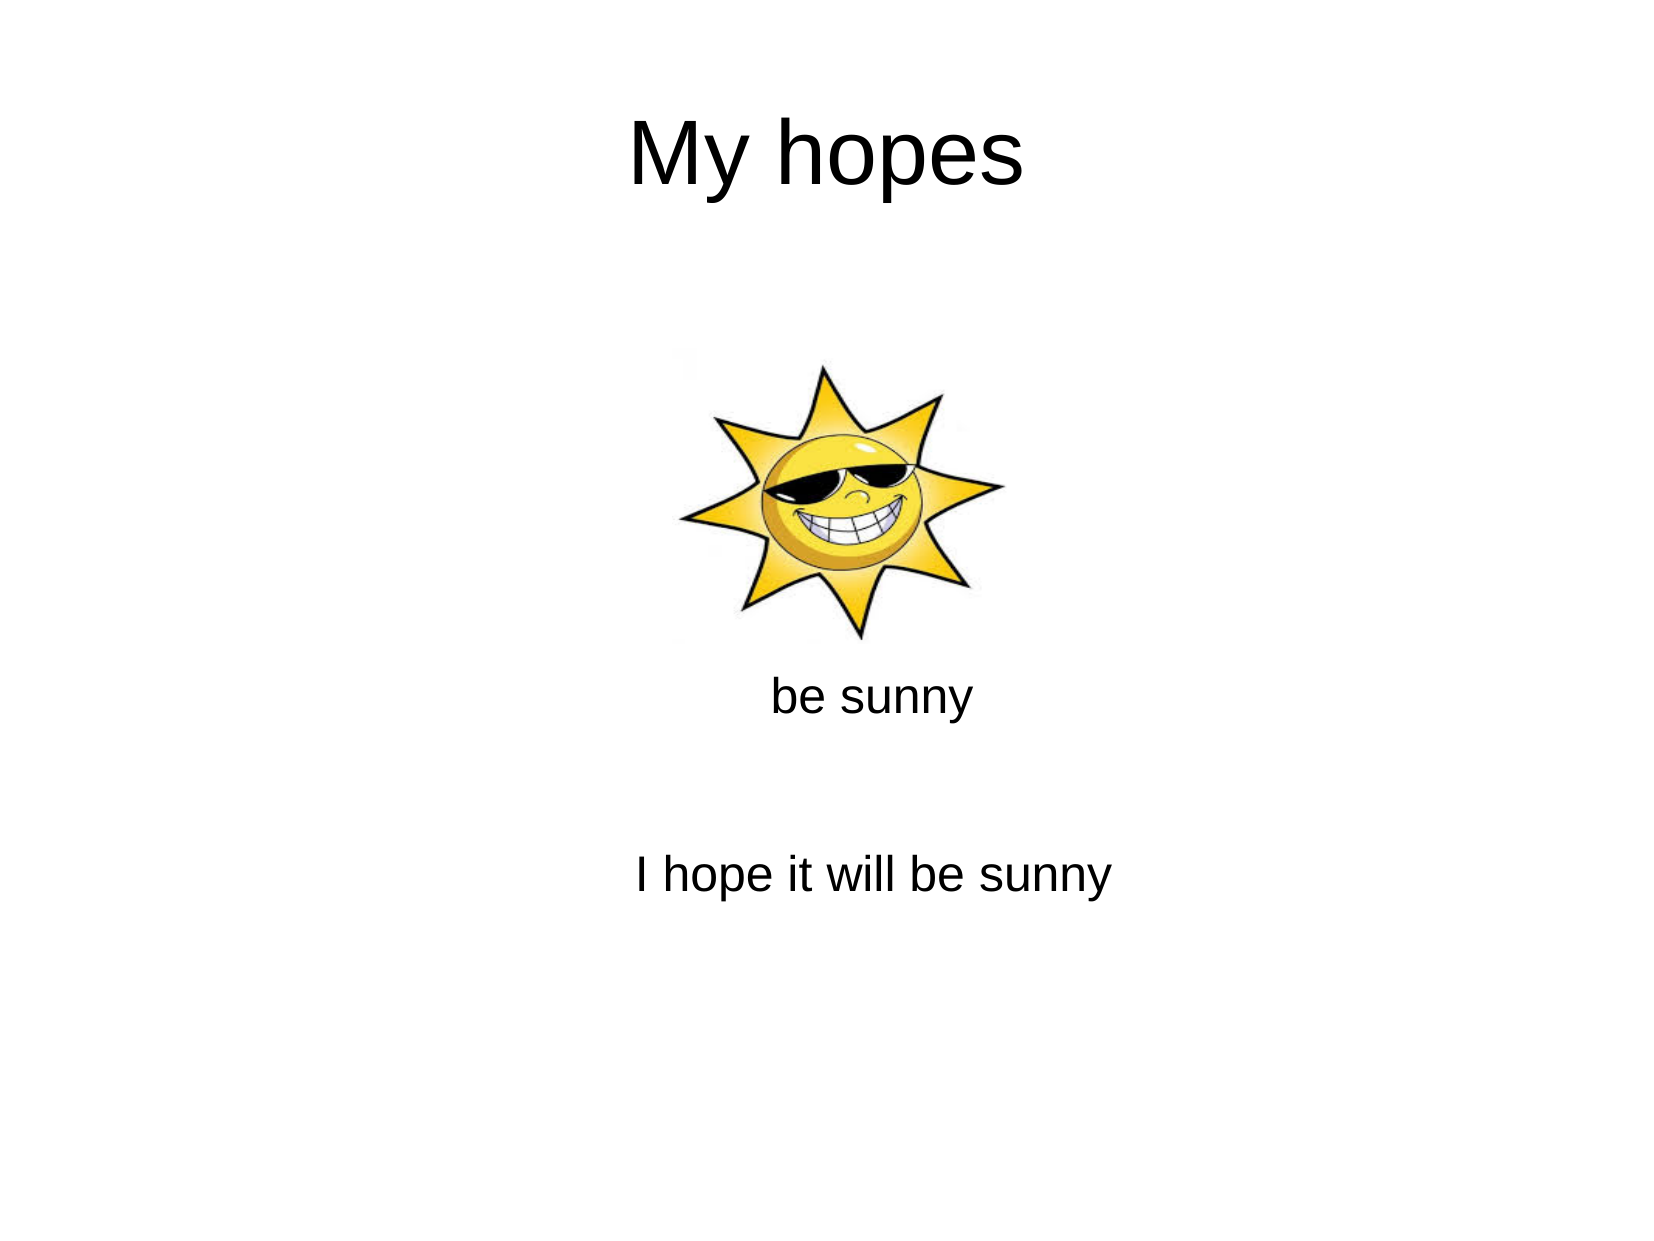

# My hopes
be sunny
I hope it will be sunny